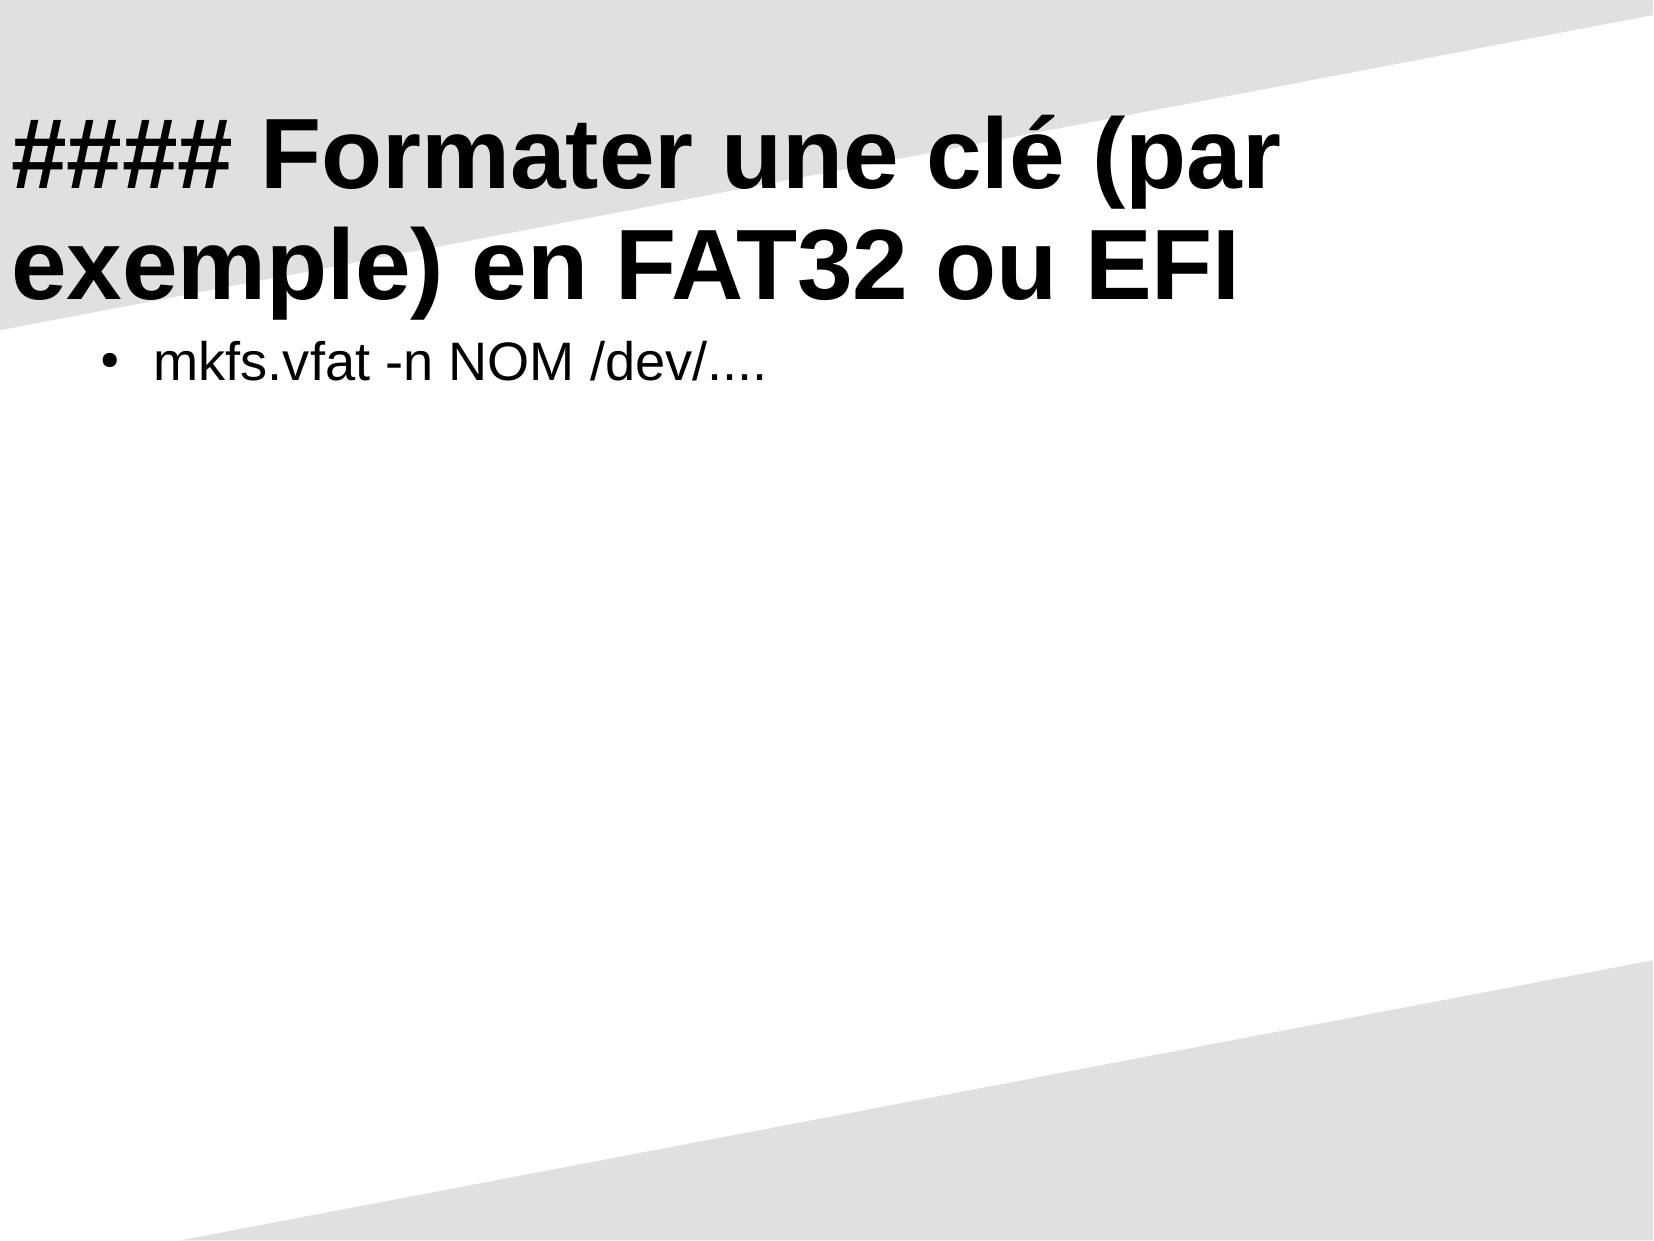

# #### Formater une clé (par exemple) en FAT32 ou EFI
mkfs.vfat -n NOM /dev/....